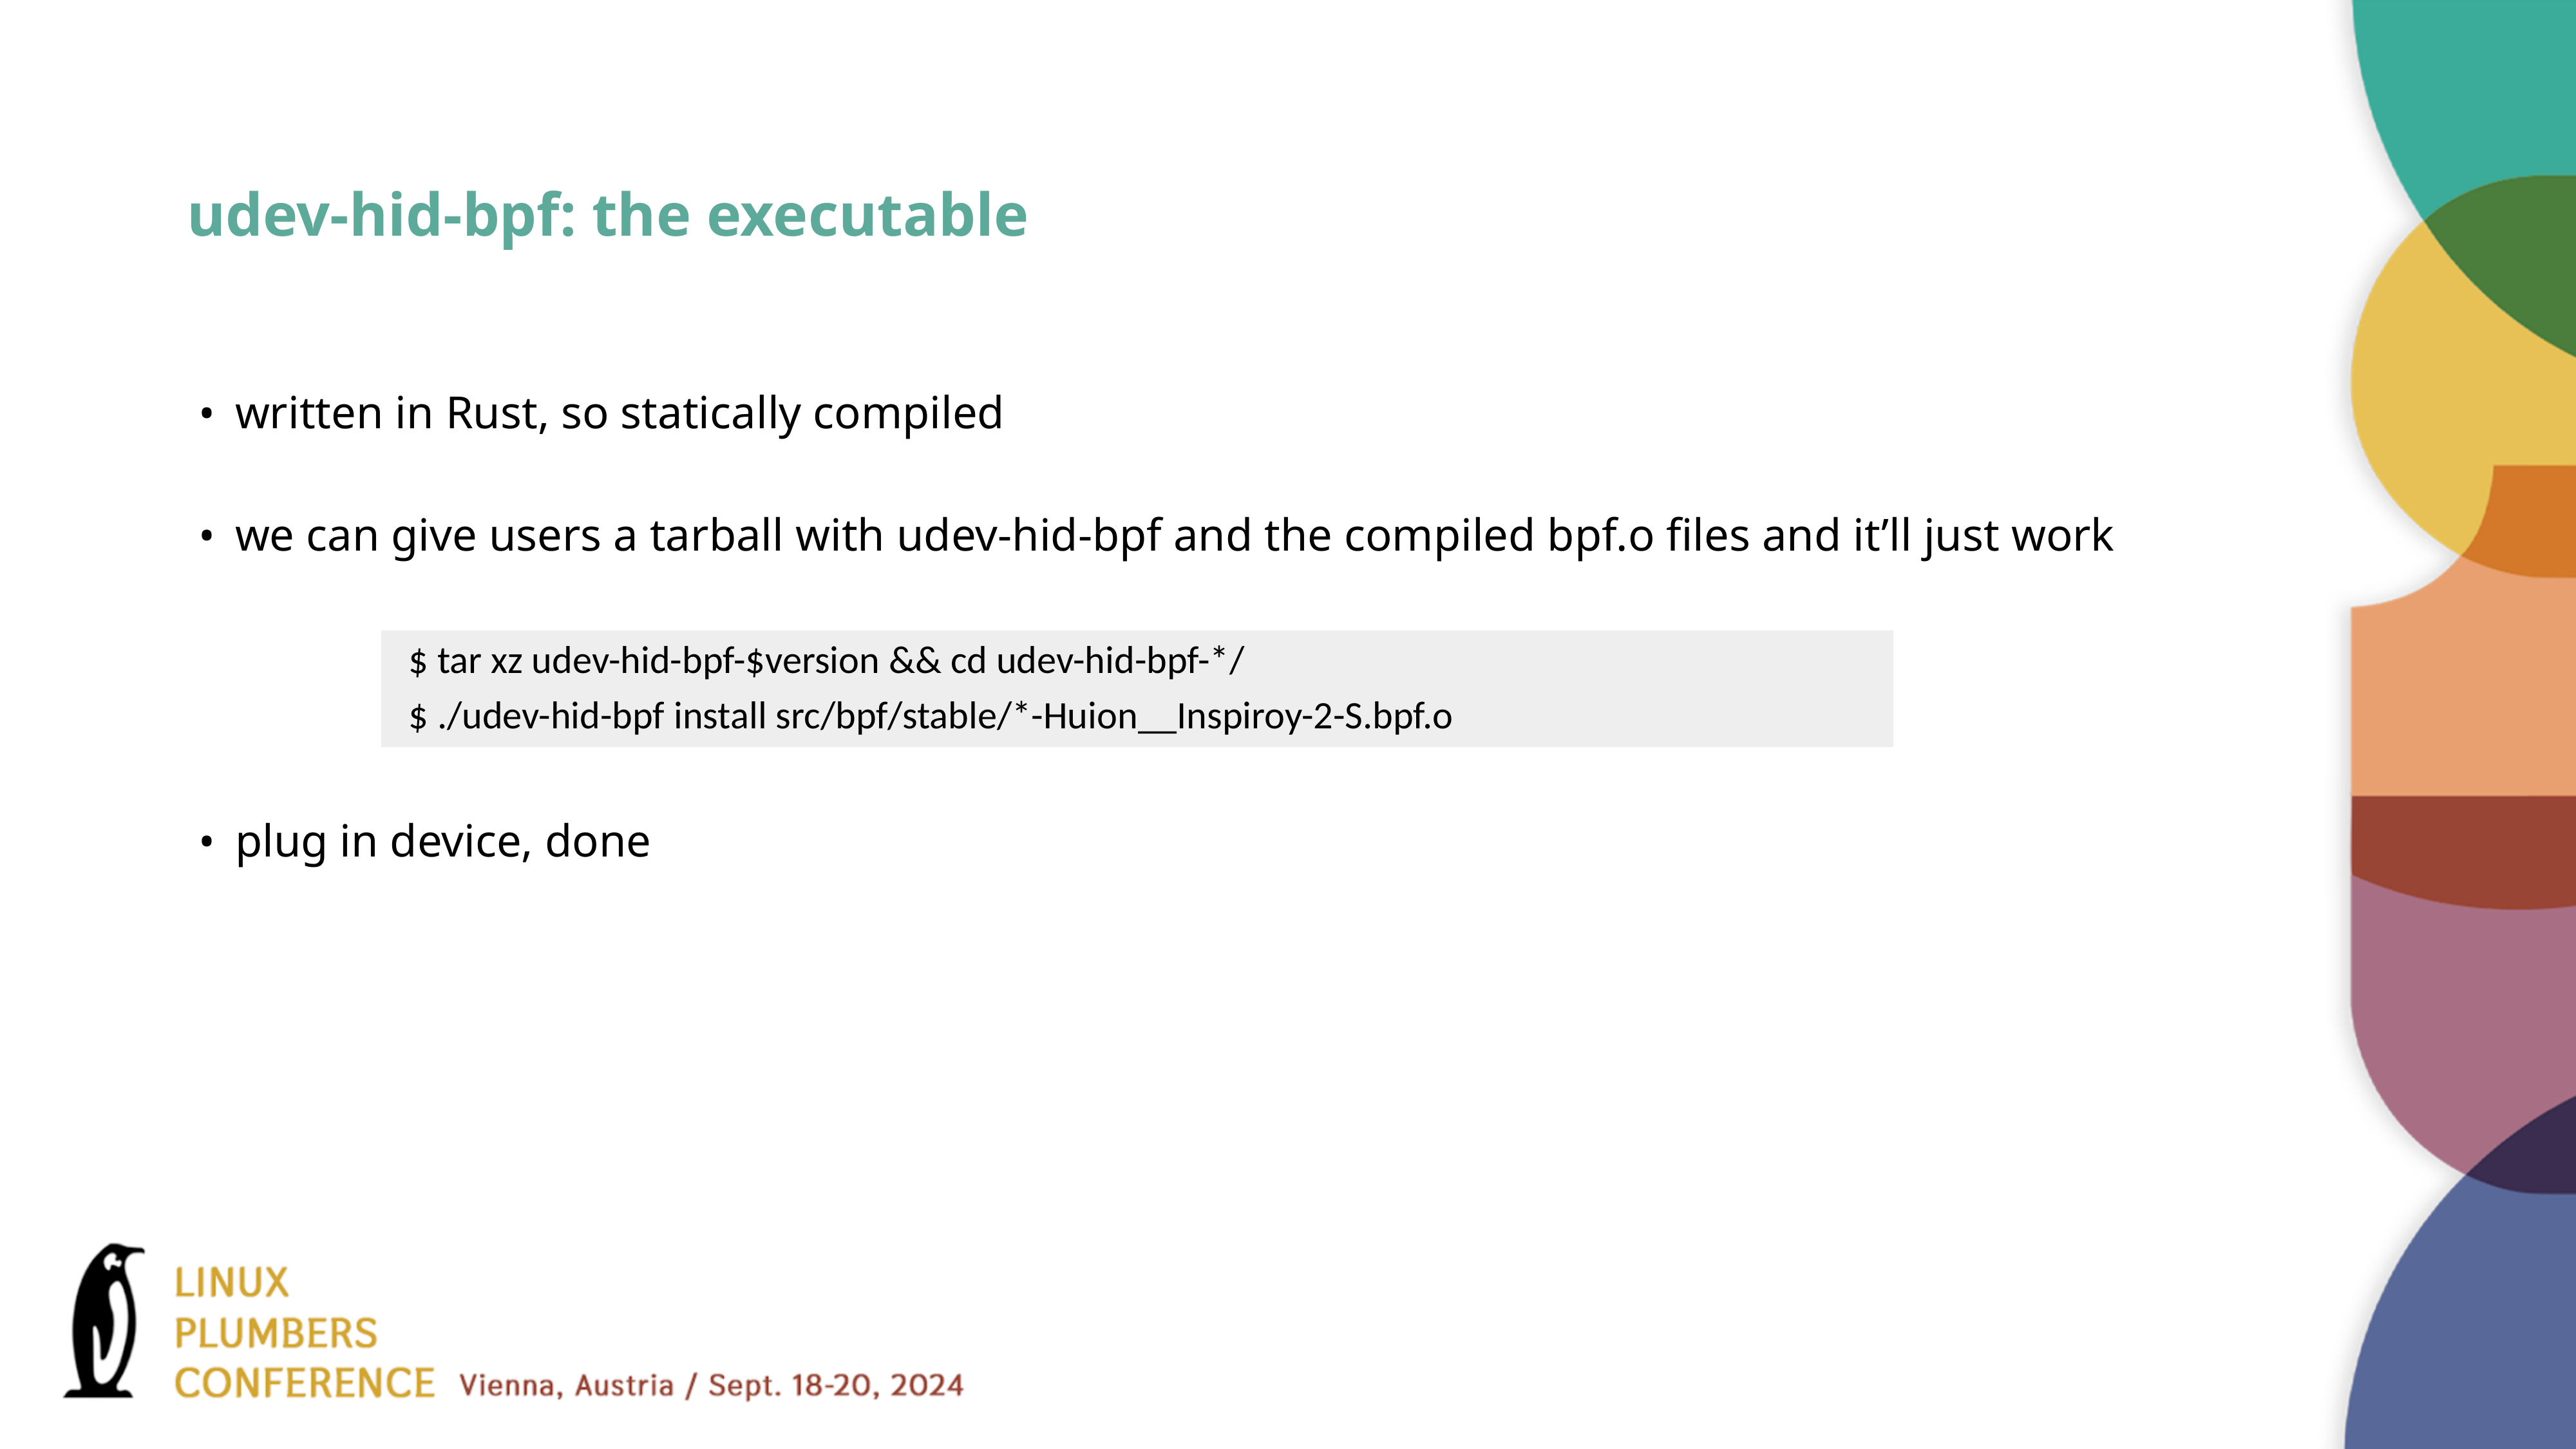

# udev-hid-bpf: the executable
written in Rust, so statically compiled
we can give users a tarball with udev-hid-bpf and the compiled bpf.o files and it’ll just work
plug in device, done
 $ tar xz udev-hid-bpf-$version && cd udev-hid-bpf-*/
 $ ./udev-hid-bpf install src/bpf/stable/*-Huion__Inspiroy-2-S.bpf.o